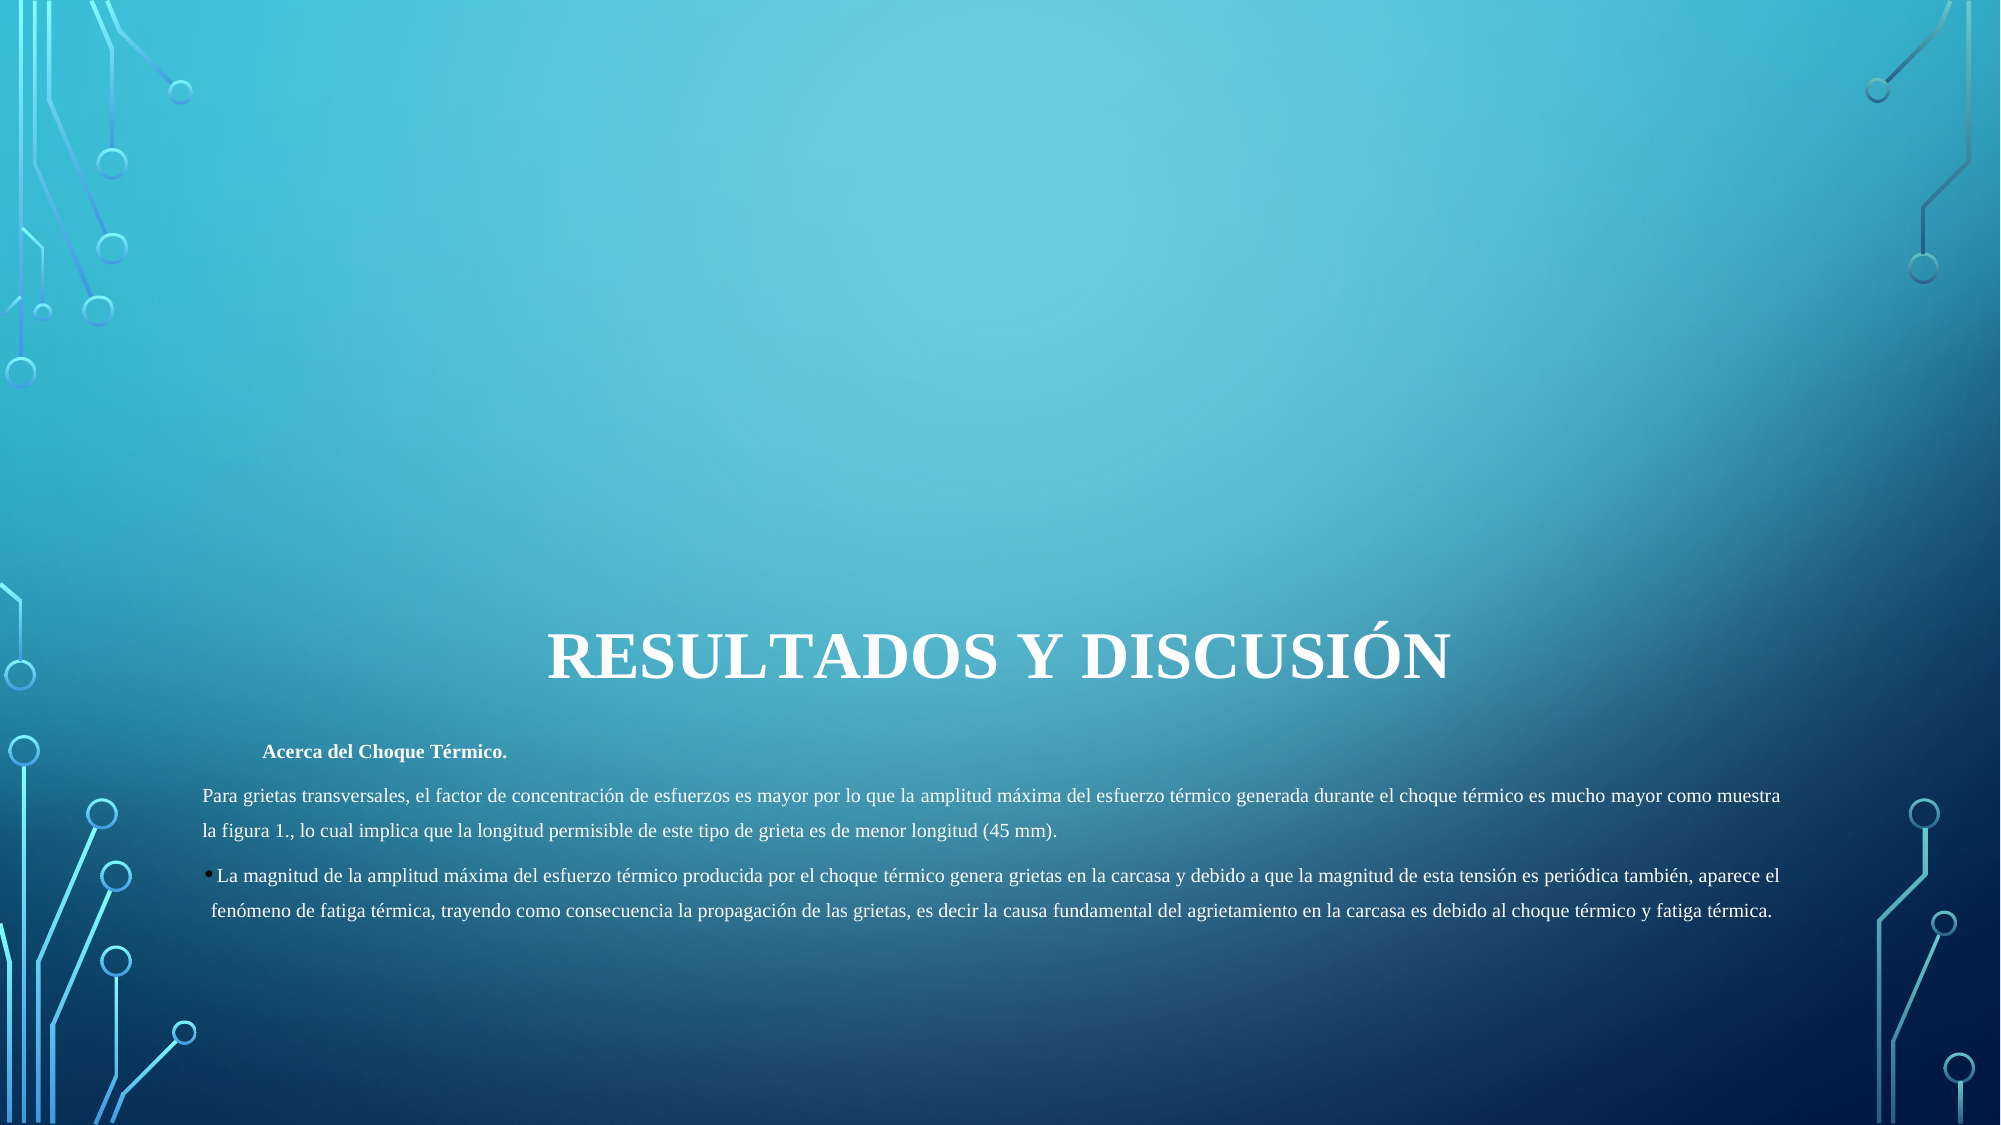

# Resultados y discusión
Acerca del Choque Térmico.
Para grietas transversales, el factor de concentración de esfuerzos es mayor por lo que la amplitud máxima del esfuerzo térmico generada durante el choque térmico es mucho mayor como muestra la figura 1., lo cual implica que la longitud permisible de este tipo de grieta es de menor longitud (45 mm).
La magnitud de la amplitud máxima del esfuerzo térmico producida por el choque térmico genera grietas en la carcasa y debido a que la magnitud de esta tensión es periódica también, aparece el fenómeno de fatiga térmica, trayendo como consecuencia la propagación de las grietas, es decir la causa fundamental del agrietamiento en la carcasa es debido al choque térmico y fatiga térmica.